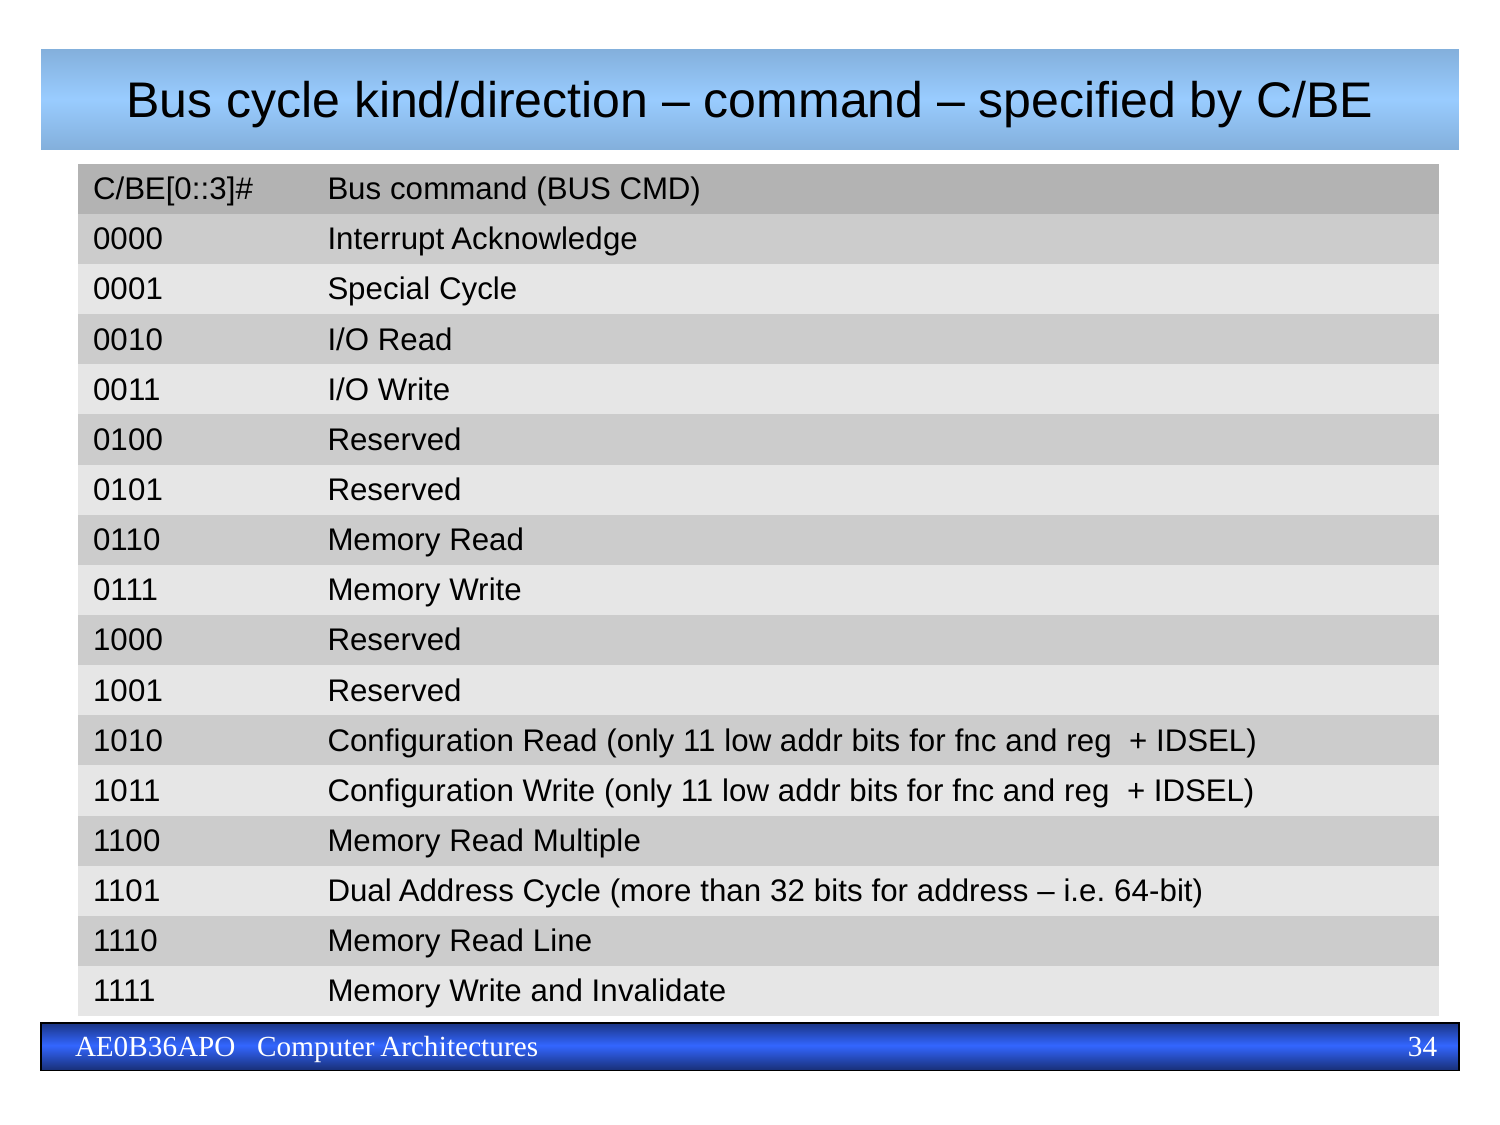

# Bus cycle kind/direction – command – specified by C/BE
| C/BE[0::3]# | Bus command (BUS CMD) |
| --- | --- |
| 0000 | Interrupt Acknowledge |
| 0001 | Special Cycle |
| 0010 | I/O Read |
| 0011 | I/O Write |
| 0100 | Reserved |
| 0101 | Reserved |
| 0110 | Memory Read |
| 0111 | Memory Write |
| 1000 | Reserved |
| 1001 | Reserved |
| 1010 | Configuration Read (only 11 low addr bits for fnc and reg + IDSEL) |
| 1011 | Configuration Write (only 11 low addr bits for fnc and reg + IDSEL) |
| 1100 | Memory Read Multiple |
| 1101 | Dual Address Cycle (more than 32 bits for address – i.e. 64-bit) |
| 1110 | Memory Read Line |
| 1111 | Memory Write and Invalidate |
AE0B36APO Computer Architectures
34